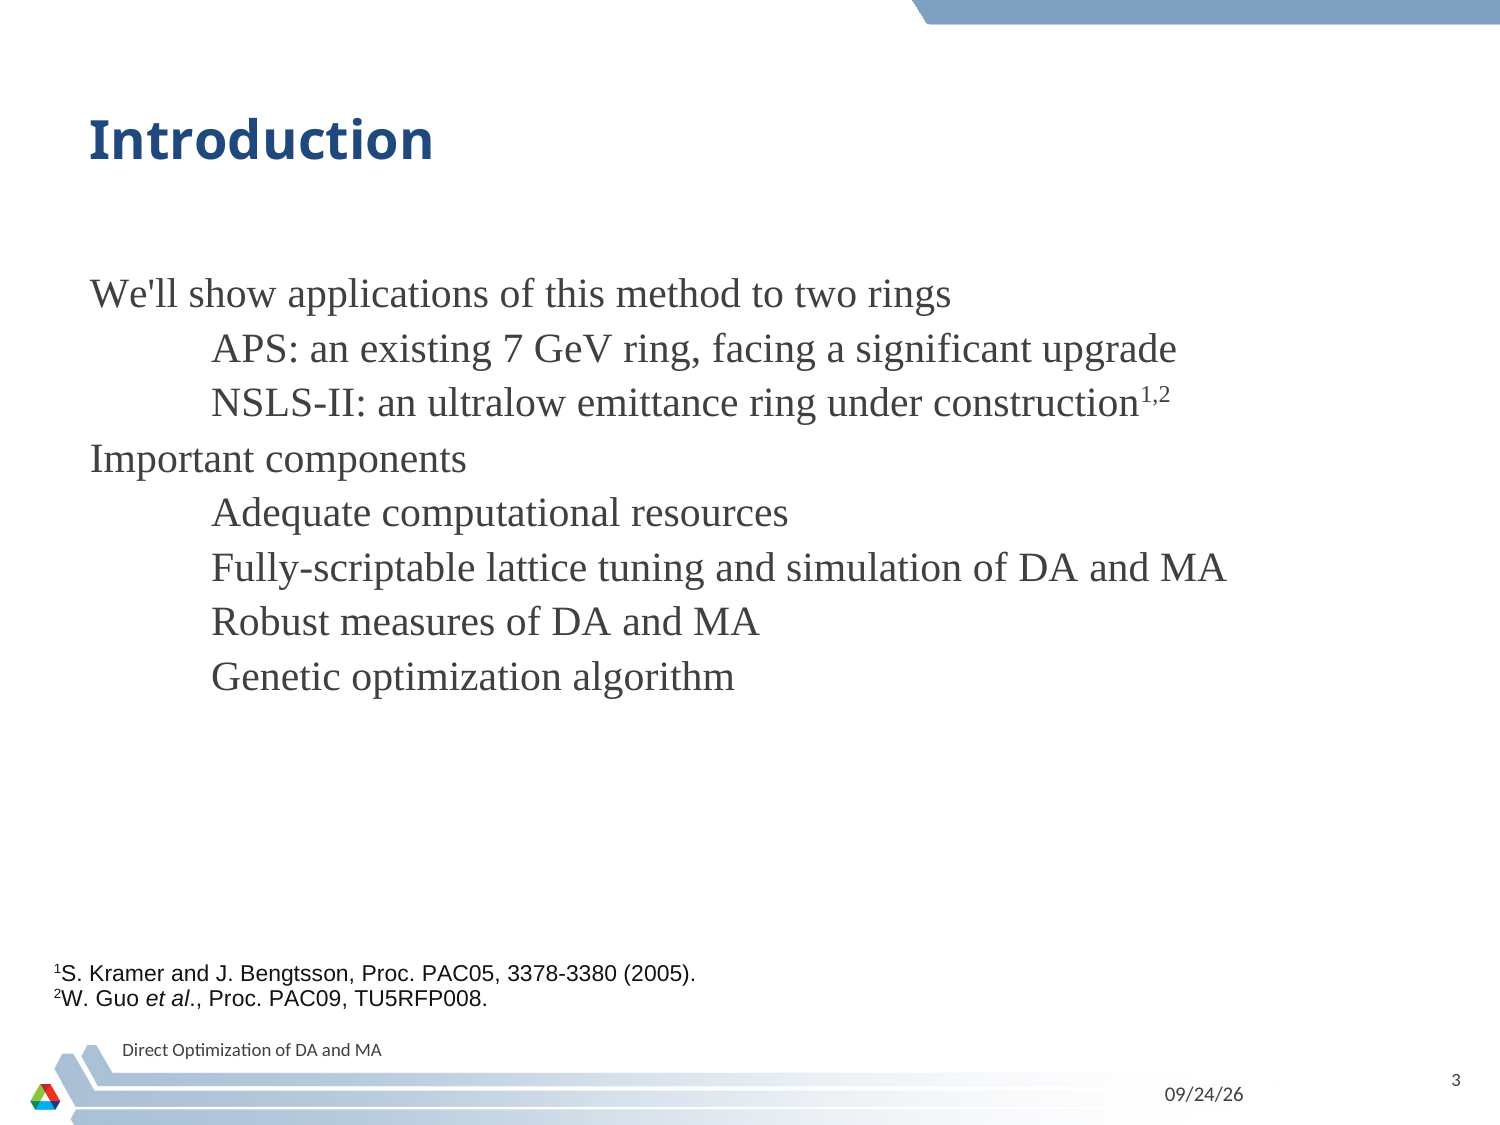

# Introduction
We'll show applications of this method to two rings
APS: an existing 7 GeV ring, facing a significant upgrade
NSLS-II: an ultralow emittance ring under construction1,2
Important components
Adequate computational resources
Fully-scriptable lattice tuning and simulation of DA and MA
Robust measures of DA and MA
Genetic optimization algorithm
1S. Kramer and J. Bengtsson, Proc. PAC05, 3378-3380 (2005).
2W. Guo et al., Proc. PAC09, TU5RFP008.
Direct Optimization of DA and MA
3